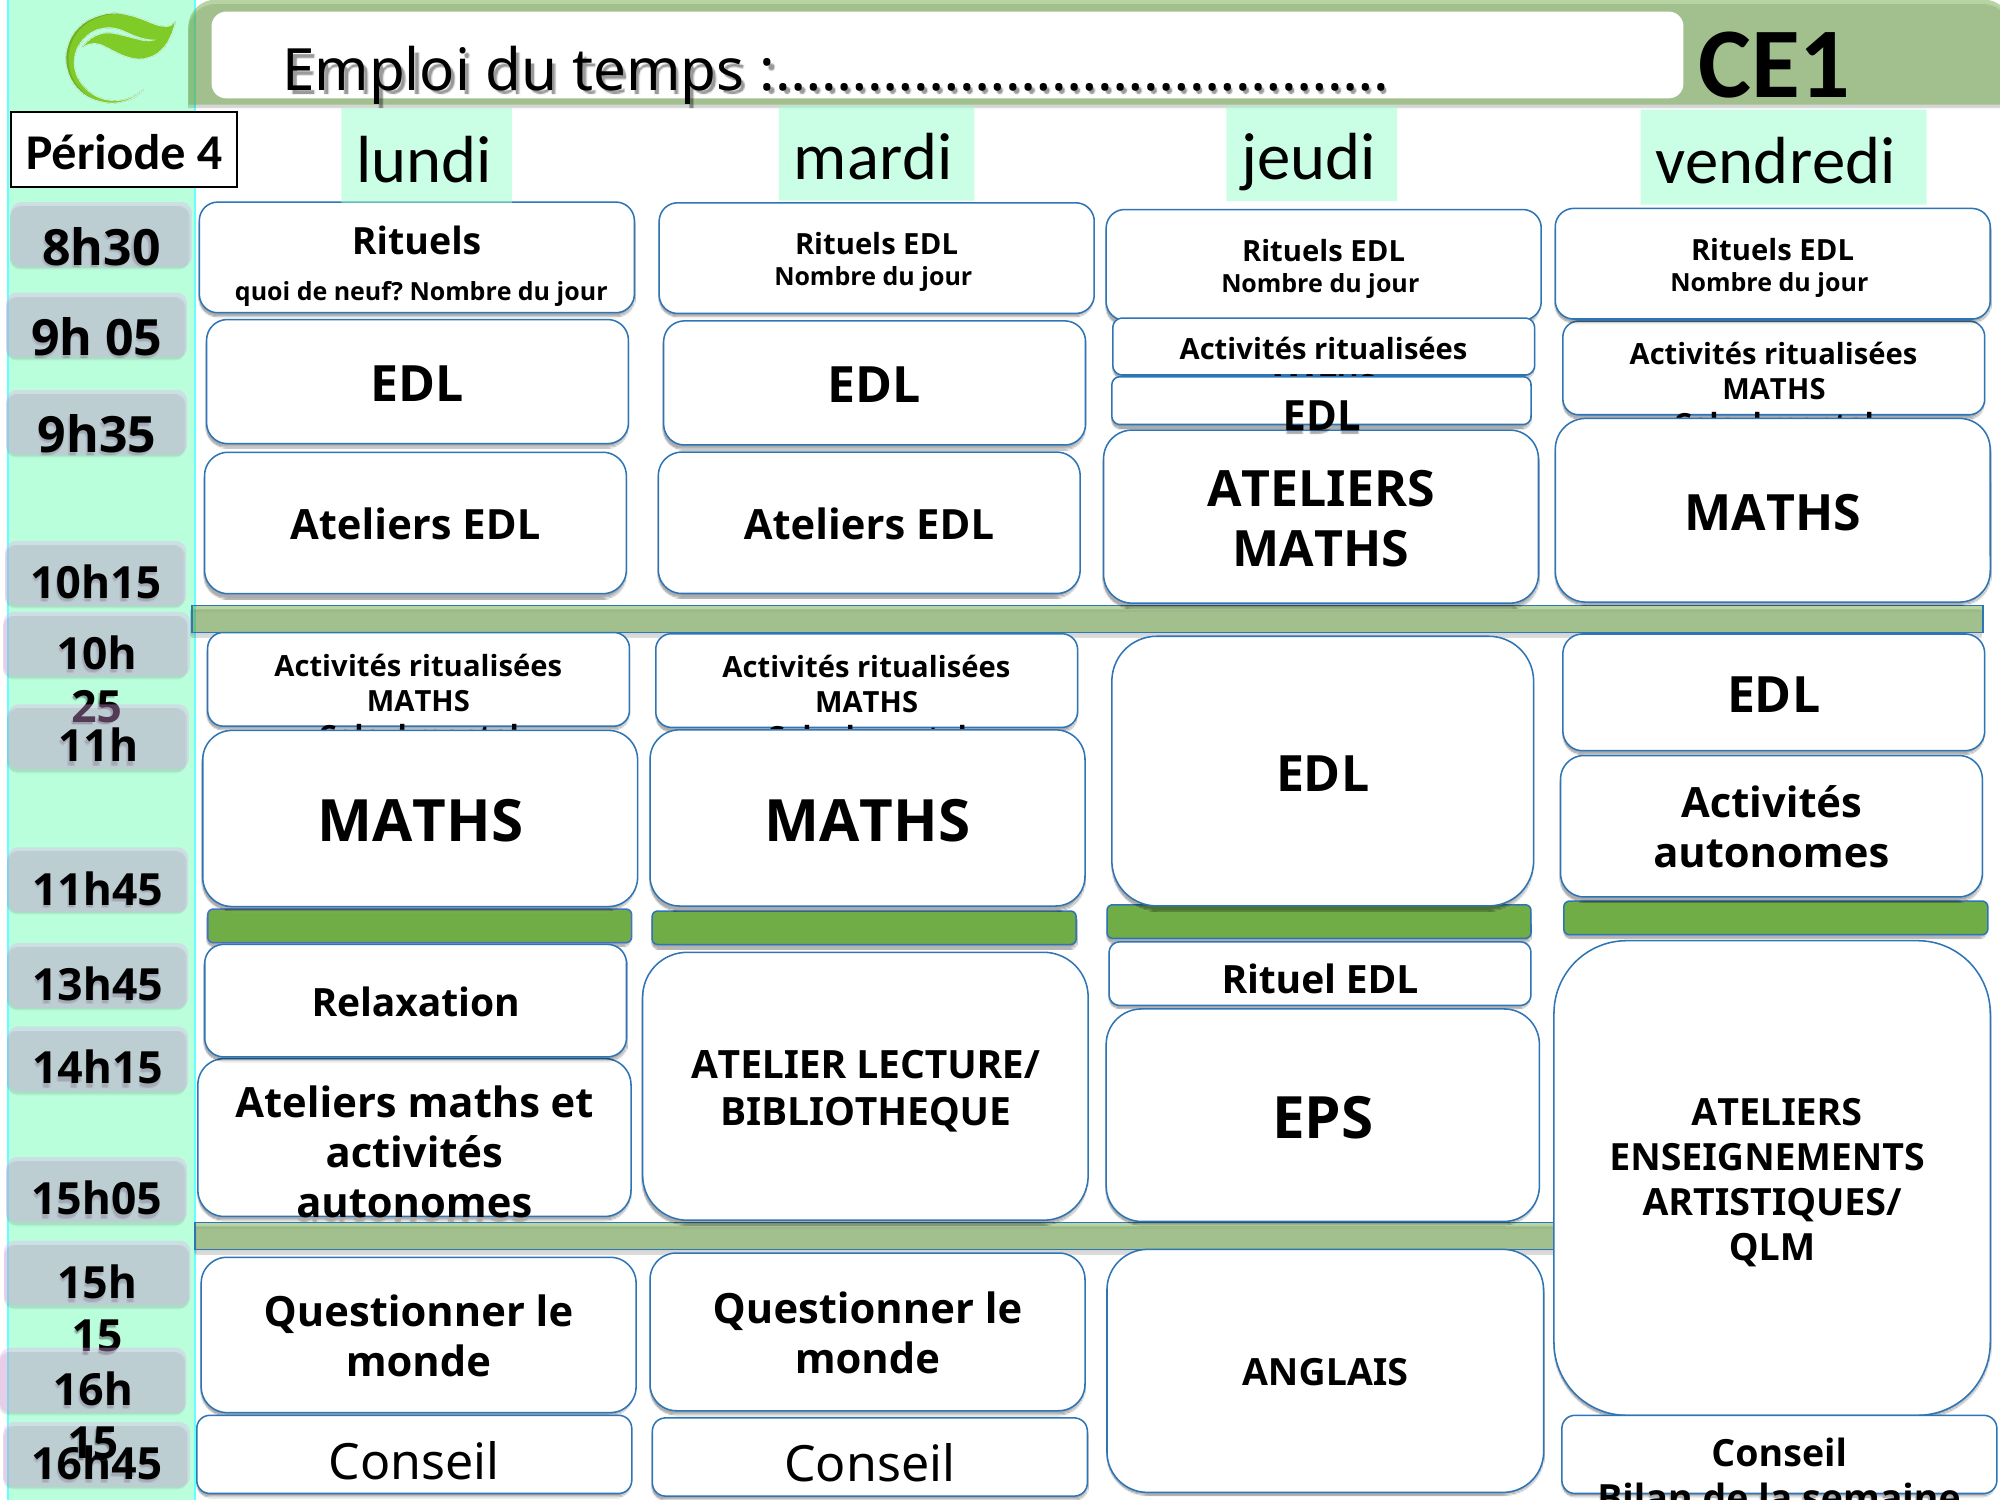

CE1
Emploi du temps :………………………………….
mardi
jeudi
lundi
vendredi
Période 4
8h30
Rituels
 quoi de neuf? Nombre du jour
Rituels EDL
Nombre du jour
Rituels EDL
Nombre du jour
Rituels EDL
Nombre du jour
9h 05
Activités ritualisées MATHS
EDL
EDL
Activités ritualisées MATHS
Calcul mental
EDL
9h35
MATHS
ATELIERS MATHS
Ateliers EDL
Ateliers EDL
10h15
10h 25
Activités ritualisées MATHS
Calcul mental
Activités ritualisées MATHS
Calcul mental
EDL
EDL
11h
MATHS
MATHS
Activités autonomes
11h45
 ATELIERS
ENSEIGNEMENTS
ARTISTIQUES/
QLM
Rituel EDL
13h45
Relaxation
ATELIER LECTURE/
BIBLIOTHEQUE
EPS
14h15
Ateliers maths et activités autonomes
15h05
15h 15
ANGLAIS
Questionner le monde
Questionner le monde
16h 15
Conseil
Conseil
Bilan de la semaine
Conseil
16h45